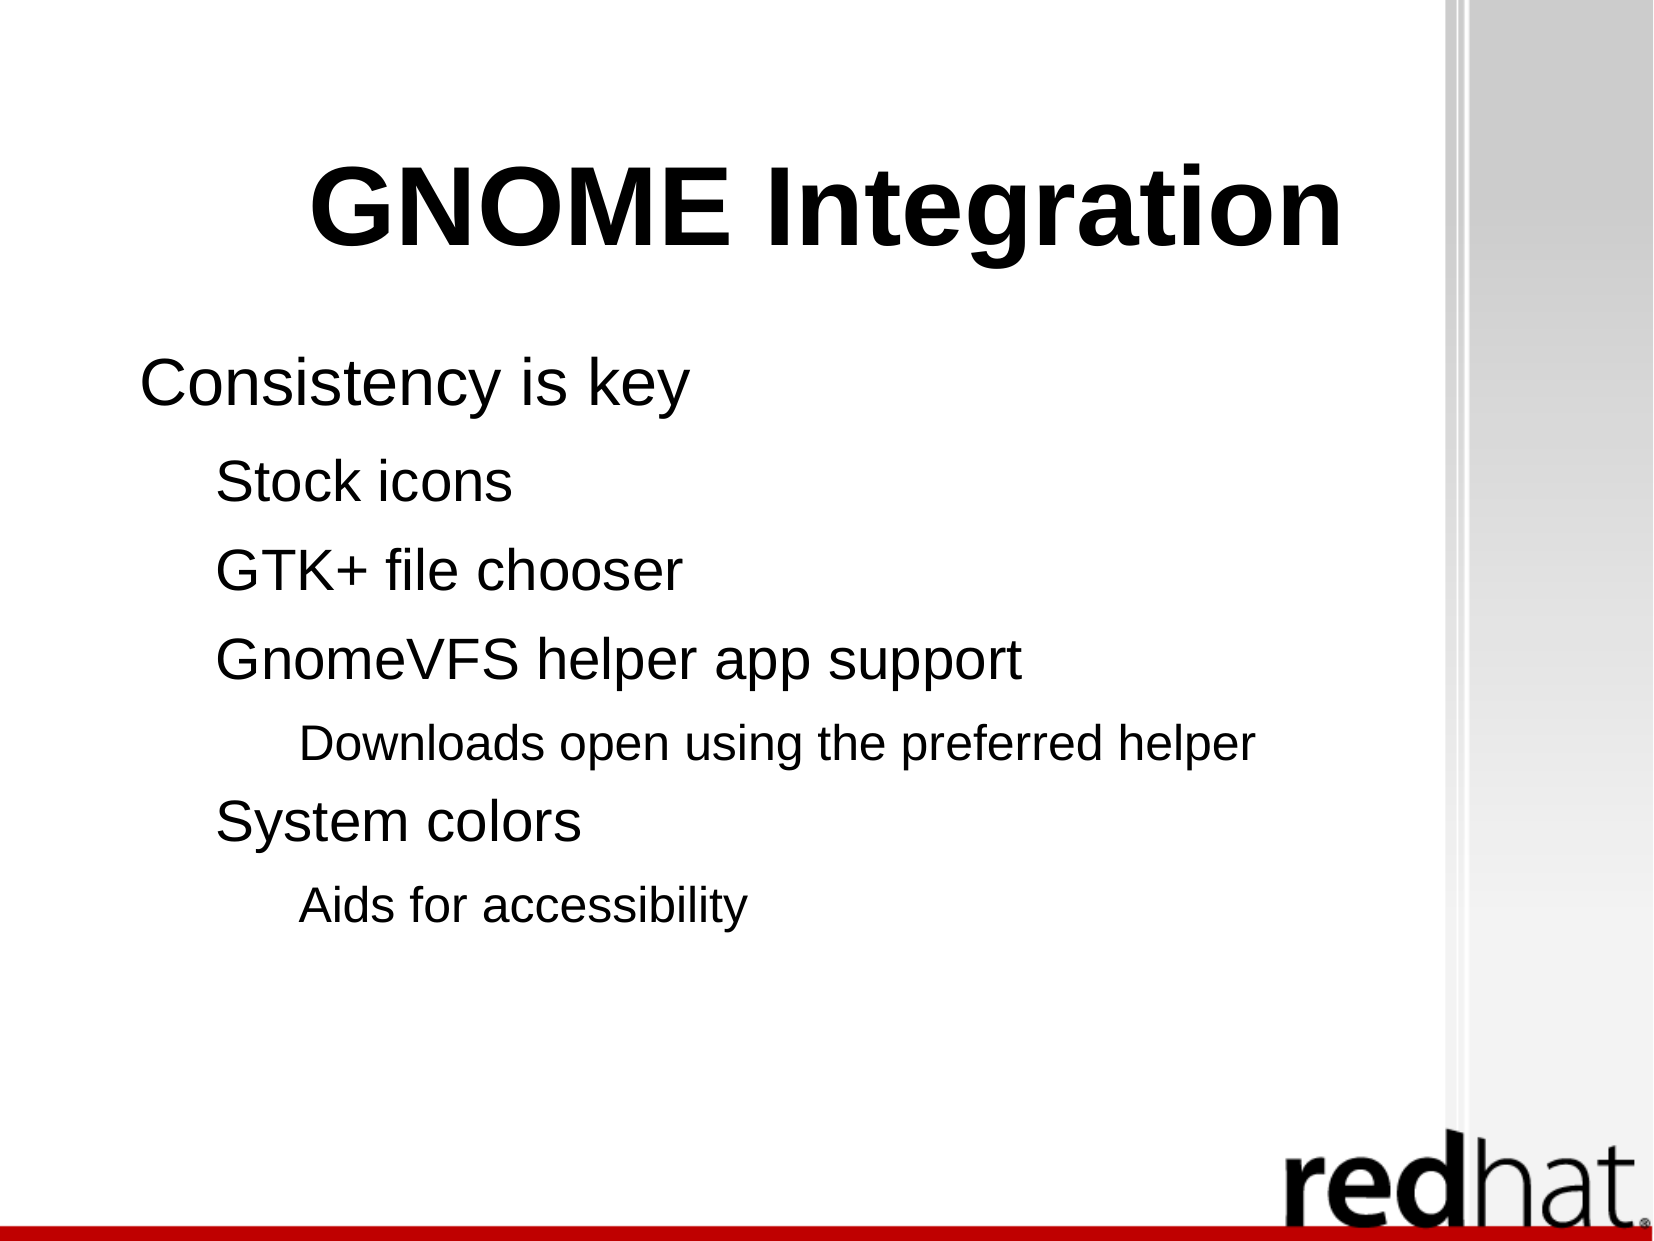

# GNOME Integration
Consistency is key
Stock icons
GTK+ file chooser
GnomeVFS helper app support
Downloads open using the preferred helper
System colors
Aids for accessibility